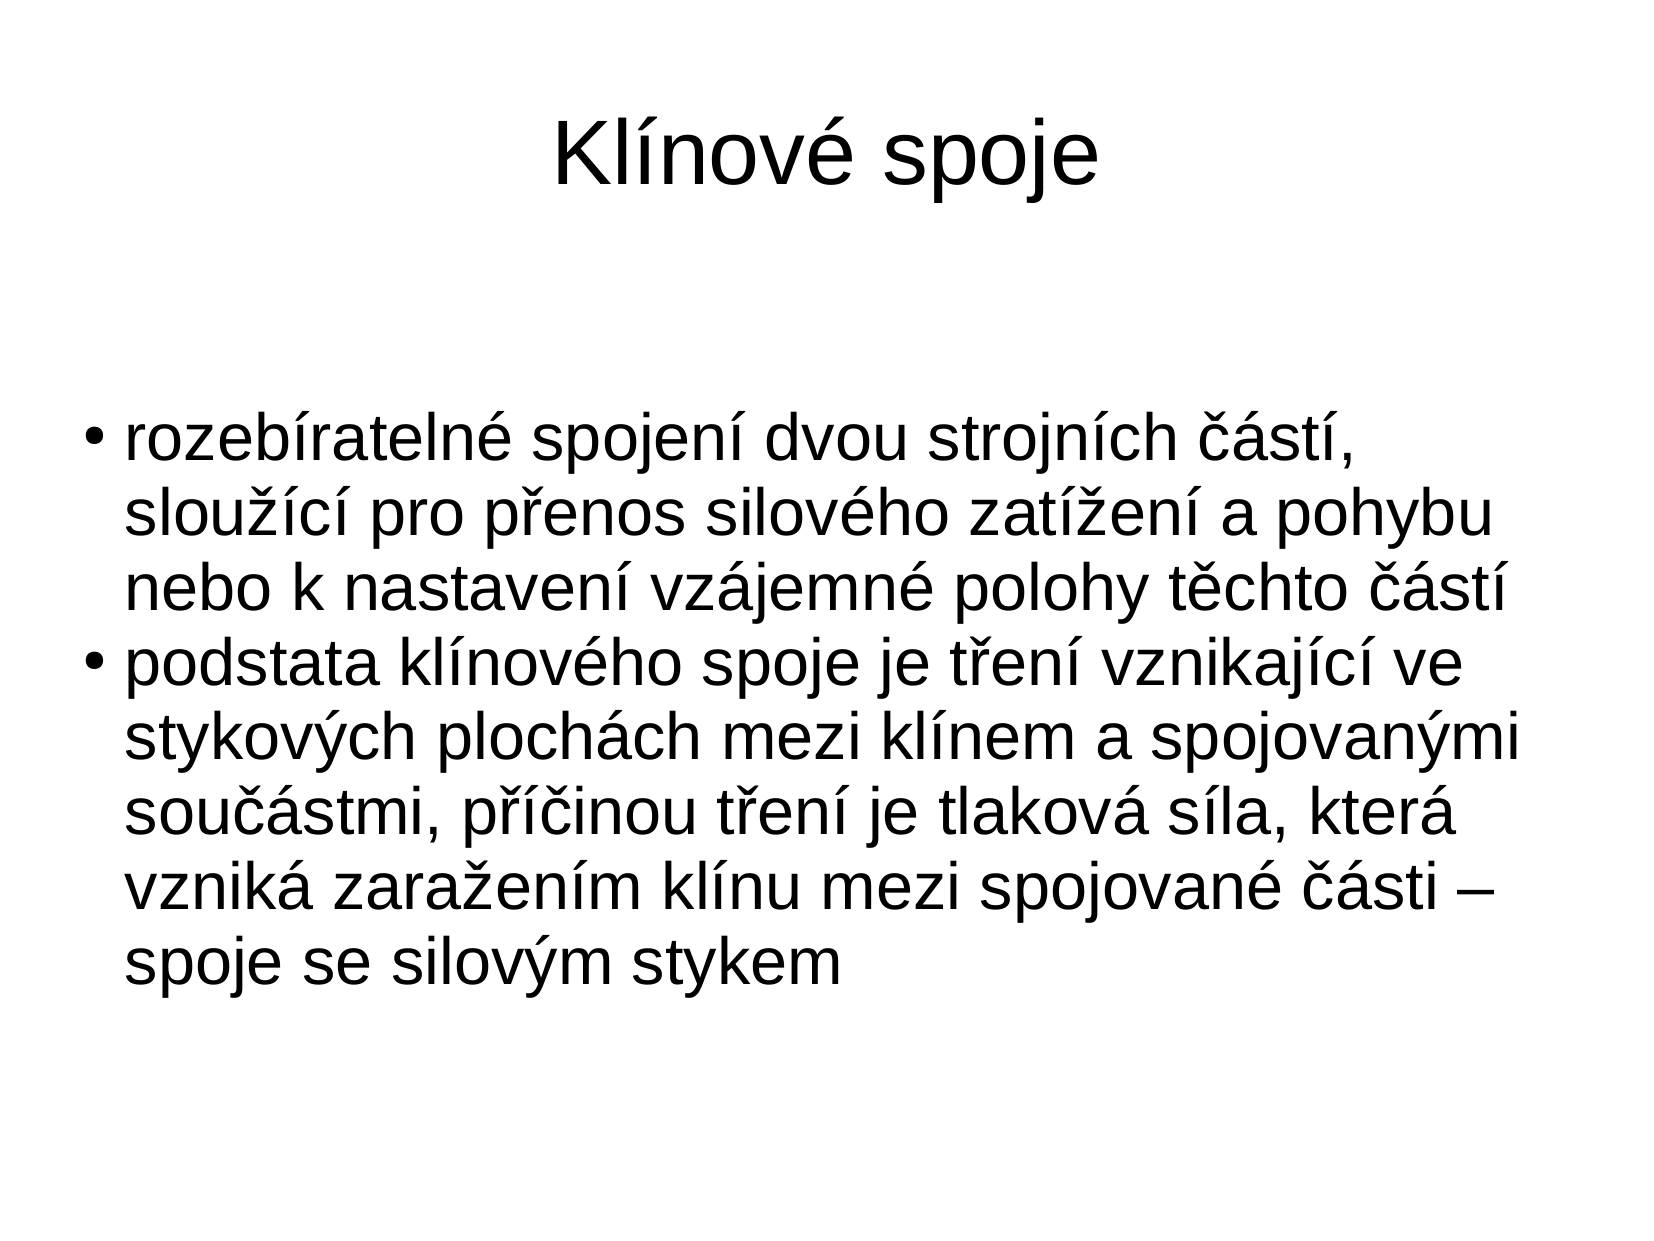

# Klínové spoje
 rozebíratelné spojení dvou strojních částí,
 sloužící pro přenos silového zatížení a pohybu
 nebo k nastavení vzájemné polohy těchto částí
 podstata klínového spoje je tření vznikající ve
 stykových plochách mezi klínem a spojovanými
 součástmi, příčinou tření je tlaková síla, která
 vzniká zaražením klínu mezi spojované části –
 spoje se silovým stykem